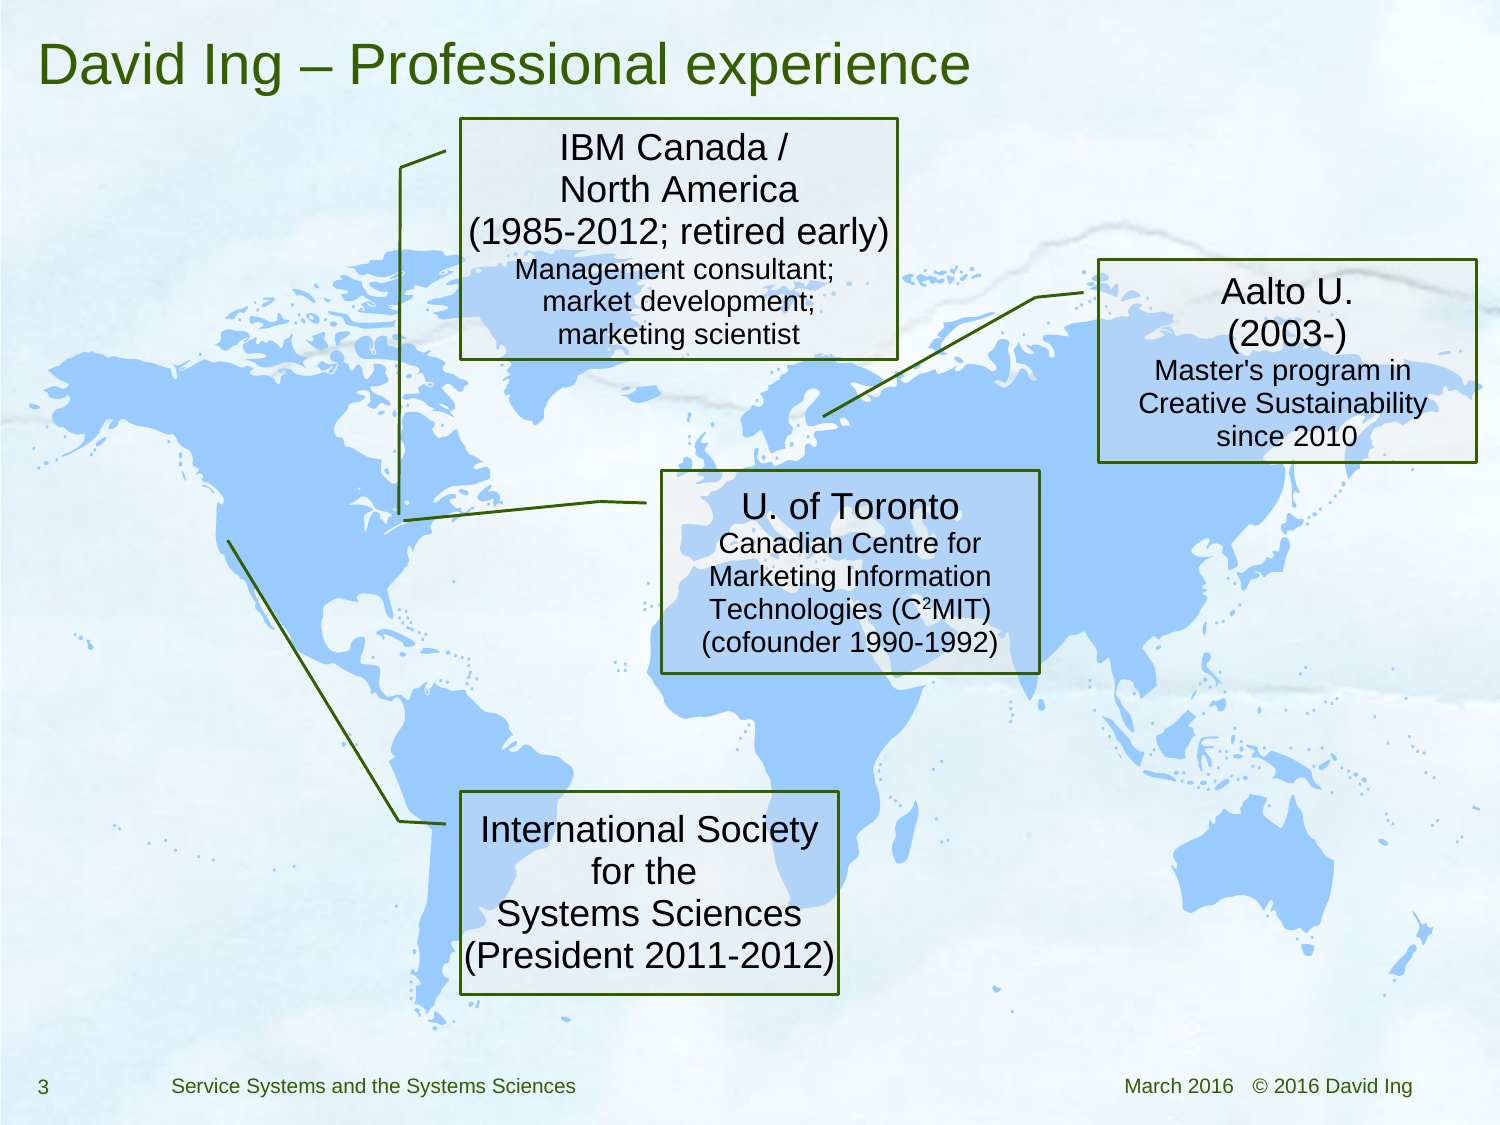

# David Ing – Professional experience
IBM Canada /
North America
(1985-2012; retired early)
Management consultant;
market development;
marketing scientist
Aalto U.
(2003-)
Master's program in
Creative Sustainability
since 2010
U. of Toronto
Canadian Centre for
Marketing Information
Technologies (C2MIT)
(cofounder 1990-1992)
International Society
for the
Systems Sciences
(President 2011-2012)
Service Systems and the Systems Sciences
March 2016
3